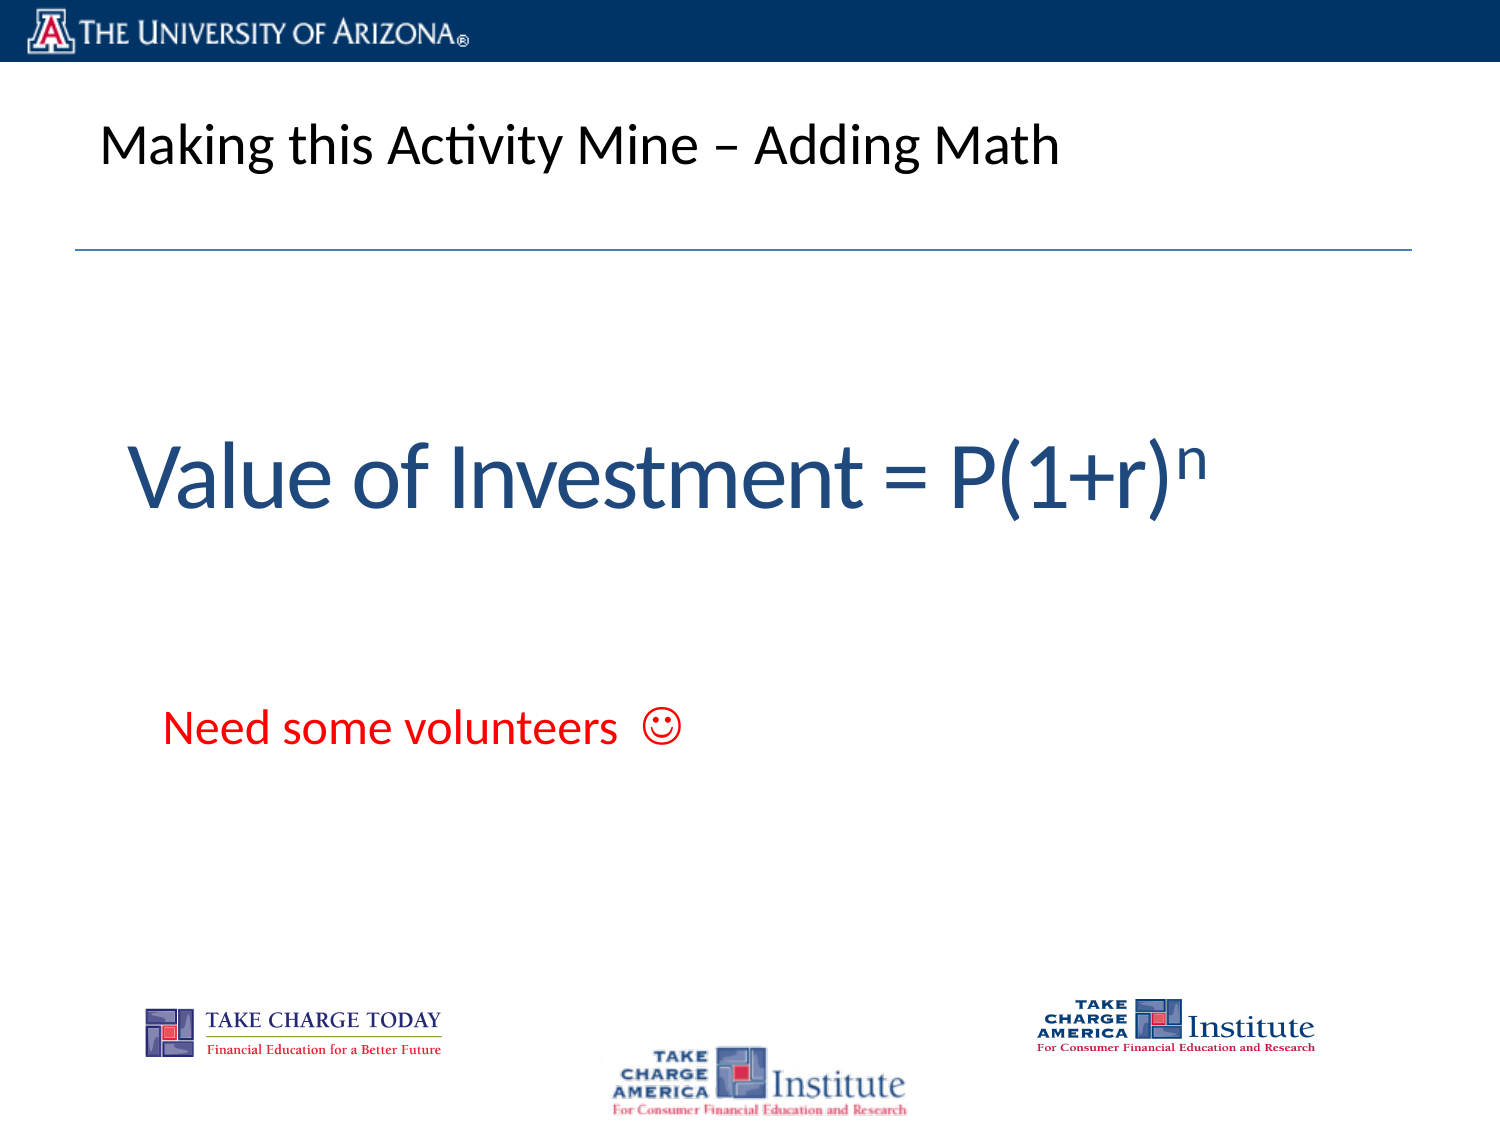

Making this Activity Mine – Adding Math
# Value of Investment = P(1+r)n
Need some volunteers 